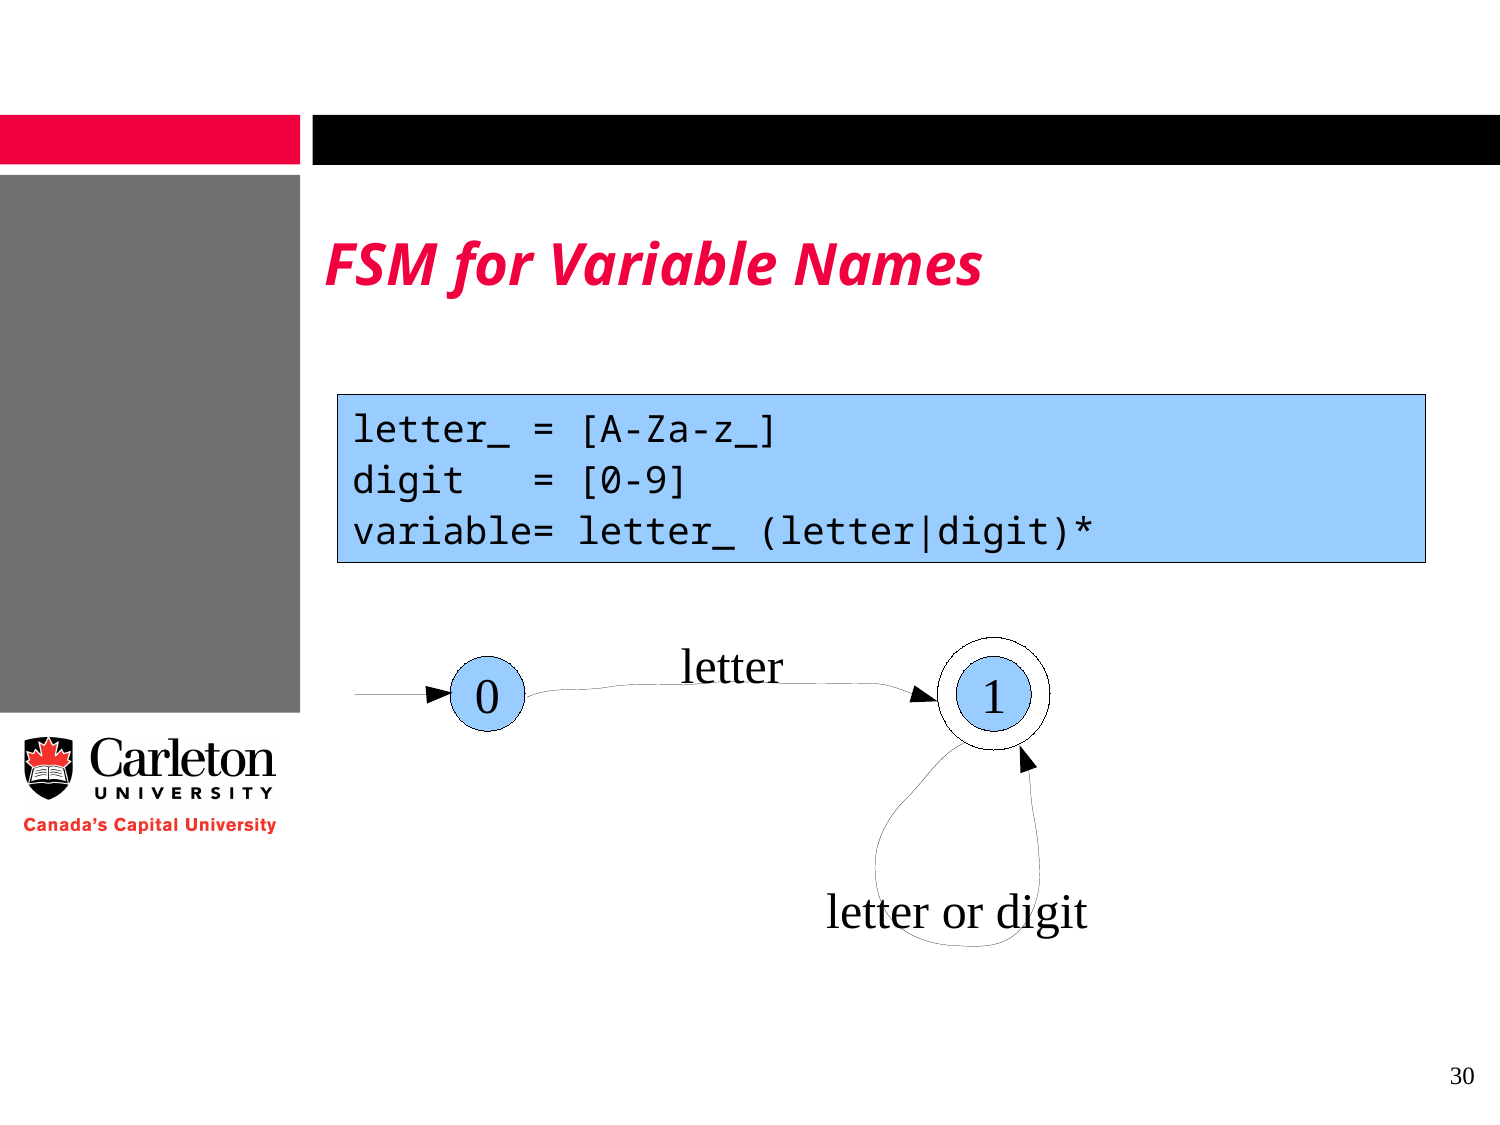

# FSM for Variable Names
letter_ = [A-Za-z_]
digit = [0-9]
variable= letter_ (letter|digit)*
0
1
letter
letter or digit
30